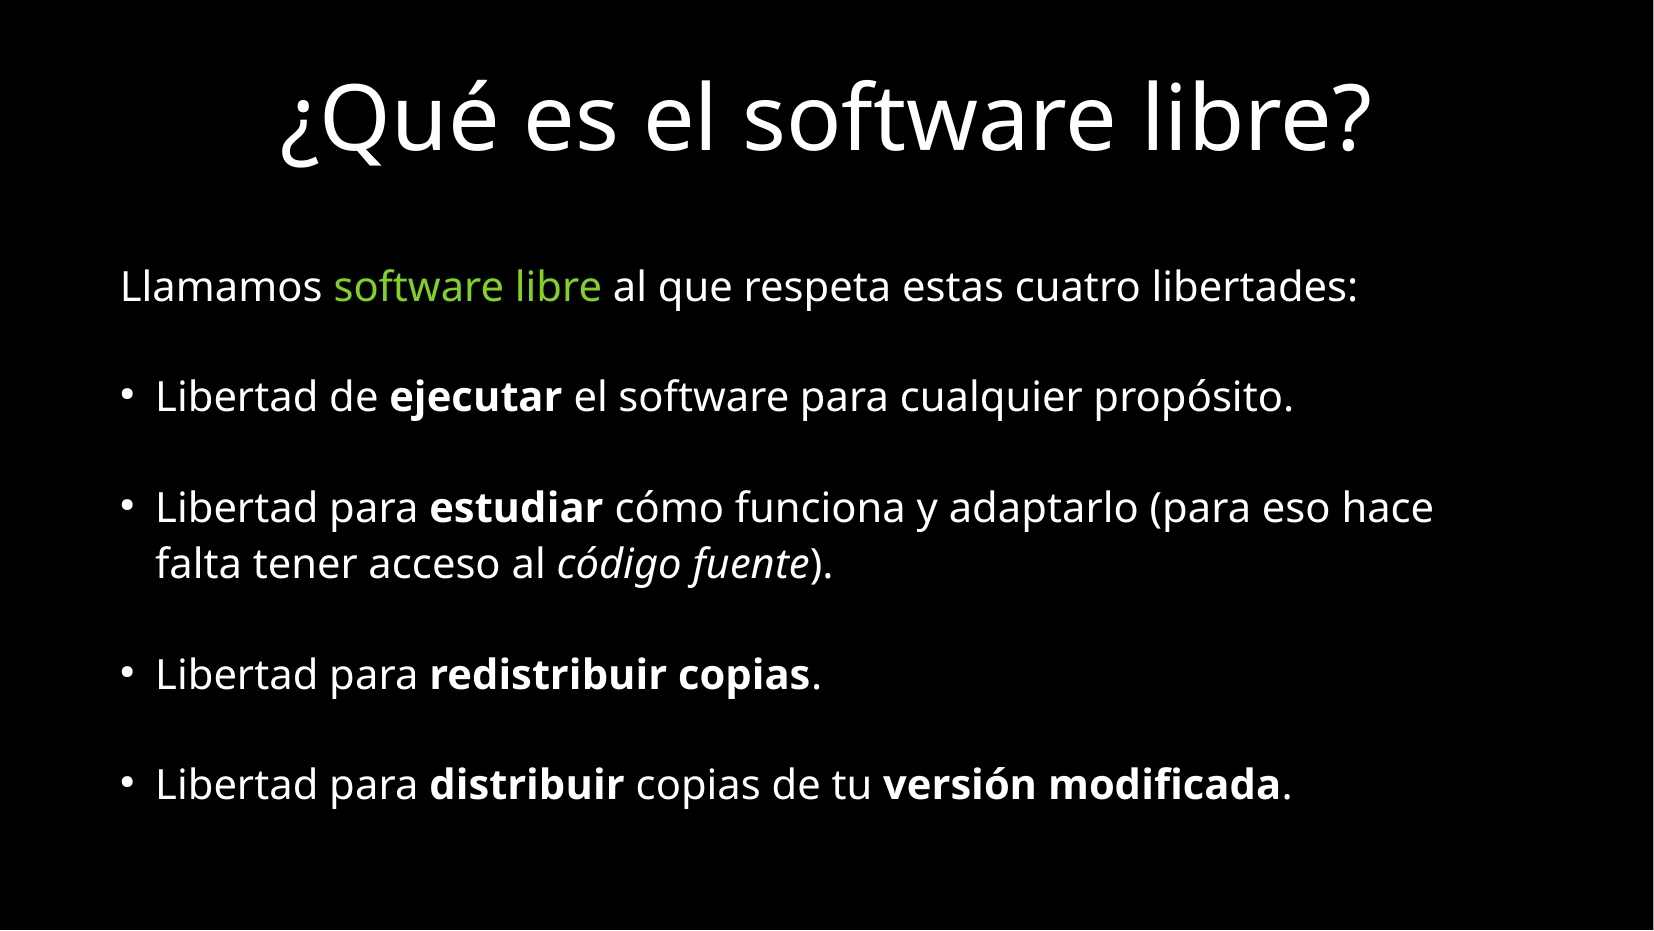

# ¿Qué es el software libre?
Llamamos software libre al que respeta estas cuatro libertades:
Libertad de ejecutar el software para cualquier propósito.
Libertad para estudiar cómo funciona y adaptarlo (para eso hace falta tener acceso al código fuente).
Libertad para redistribuir copias.
Libertad para distribuir copias de tu versión modificada.